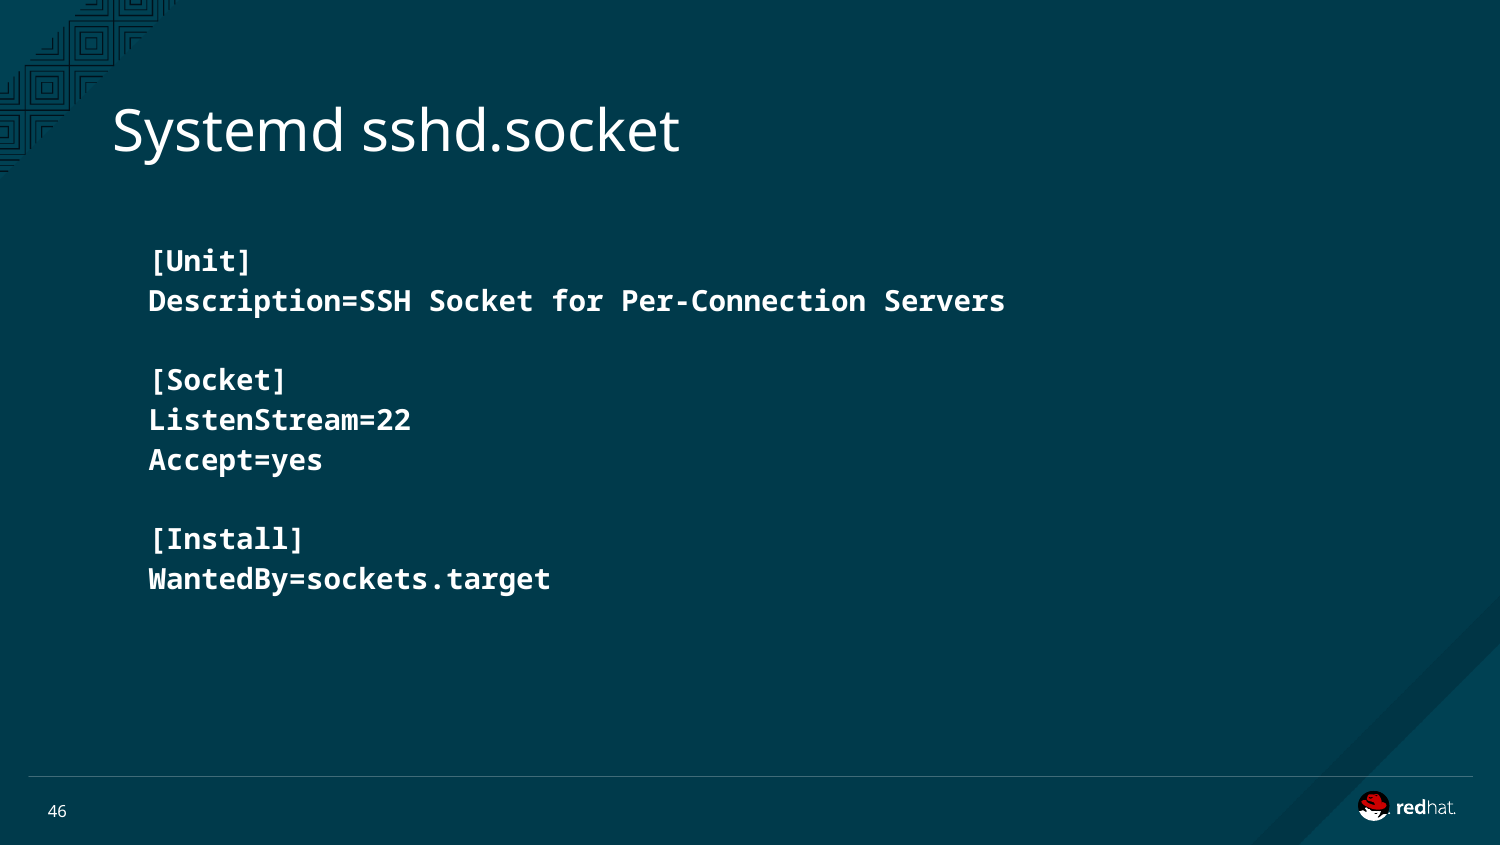

# Systemd sshd.socket
[Unit]
Description=SSH Socket for Per-Connection Servers
[Socket]
ListenStream=22
Accept=yes
[Install]
WantedBy=sockets.target
46